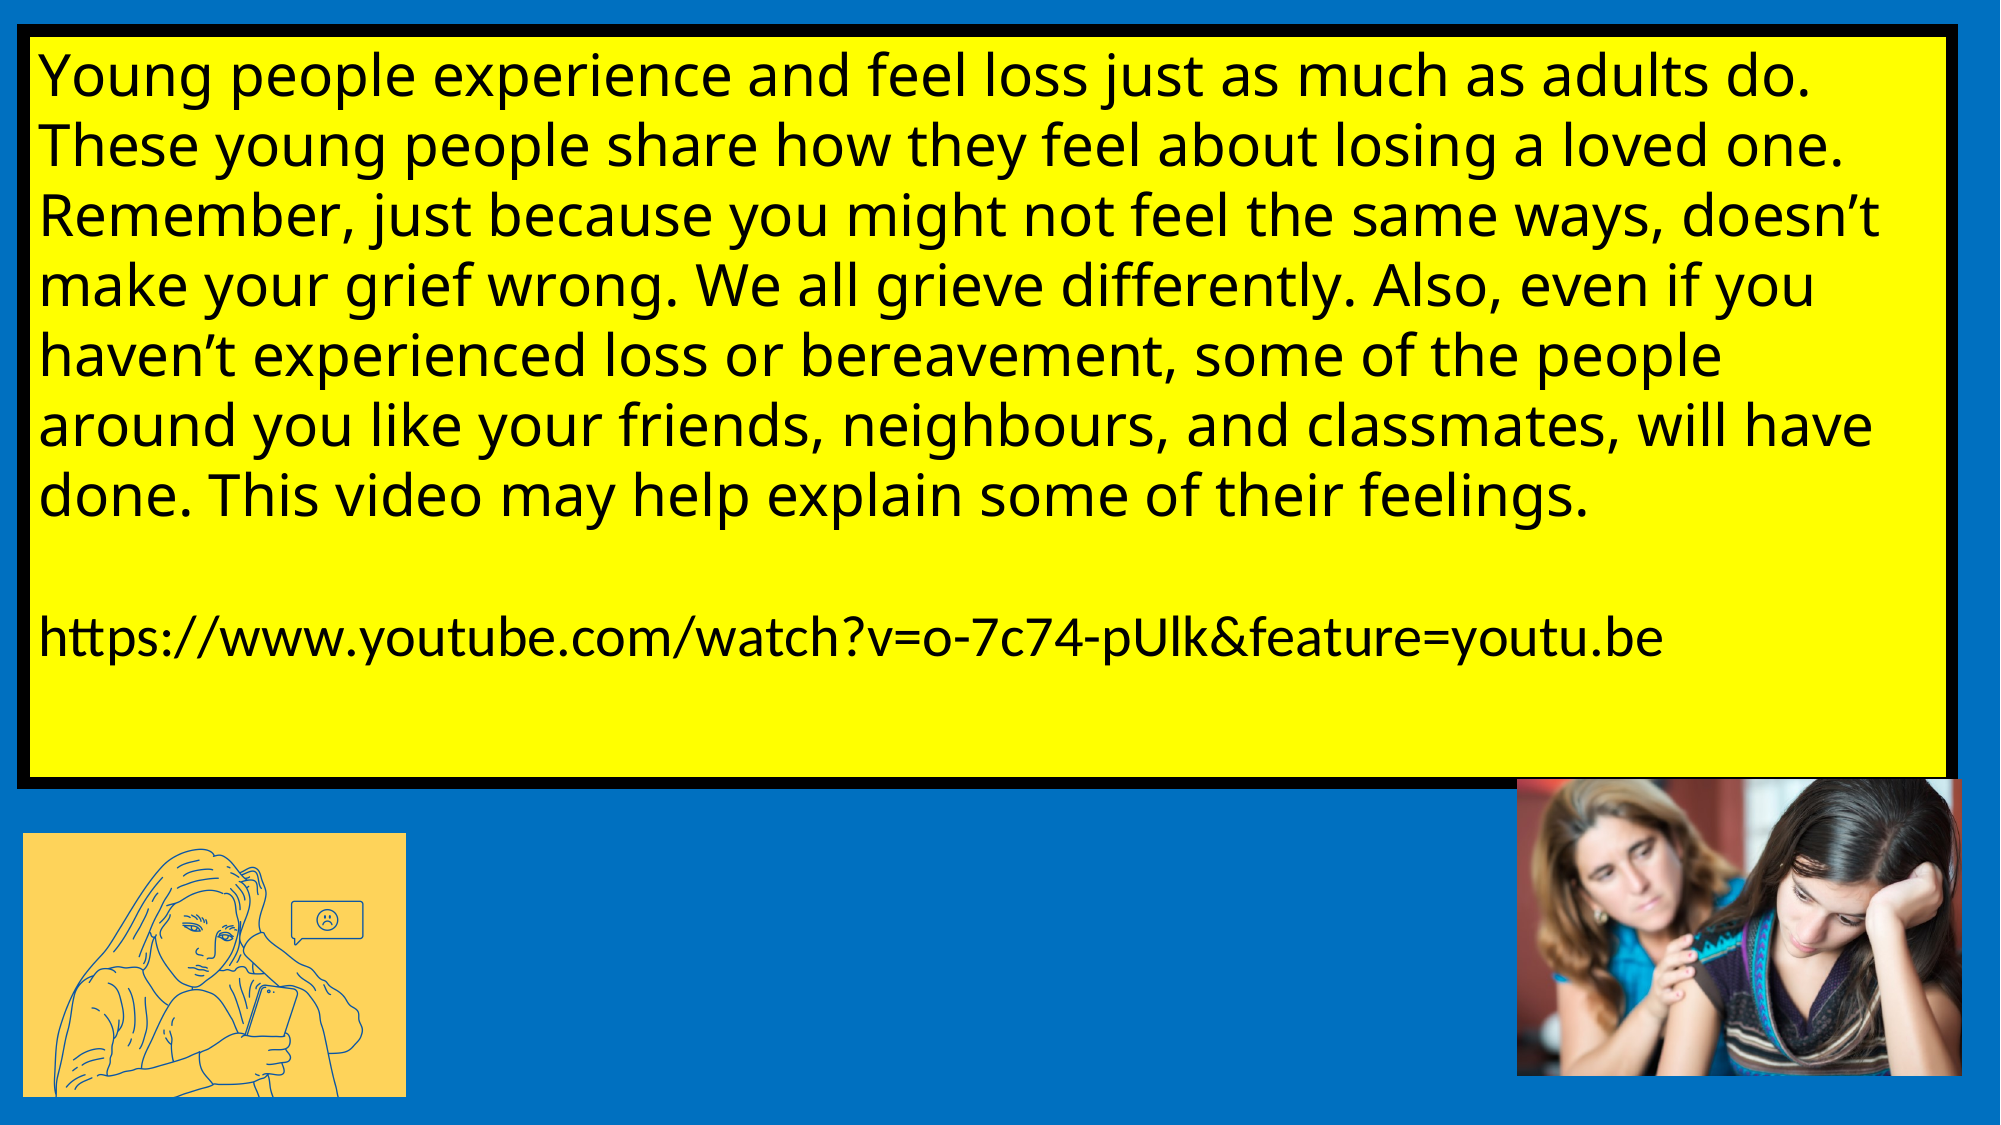

Young people experience and feel loss just as much as adults do. These young people share how they feel about losing a loved one. Remember, just because you might not feel the same ways, doesn’t make your grief wrong. We all grieve differently. Also, even if you haven’t experienced loss or bereavement, some of the people around you like your friends, neighbours, and classmates, will have done. This video may help explain some of their feelings.
https://www.youtube.com/watch?v=o-7c74-pUlk&feature=youtu.be